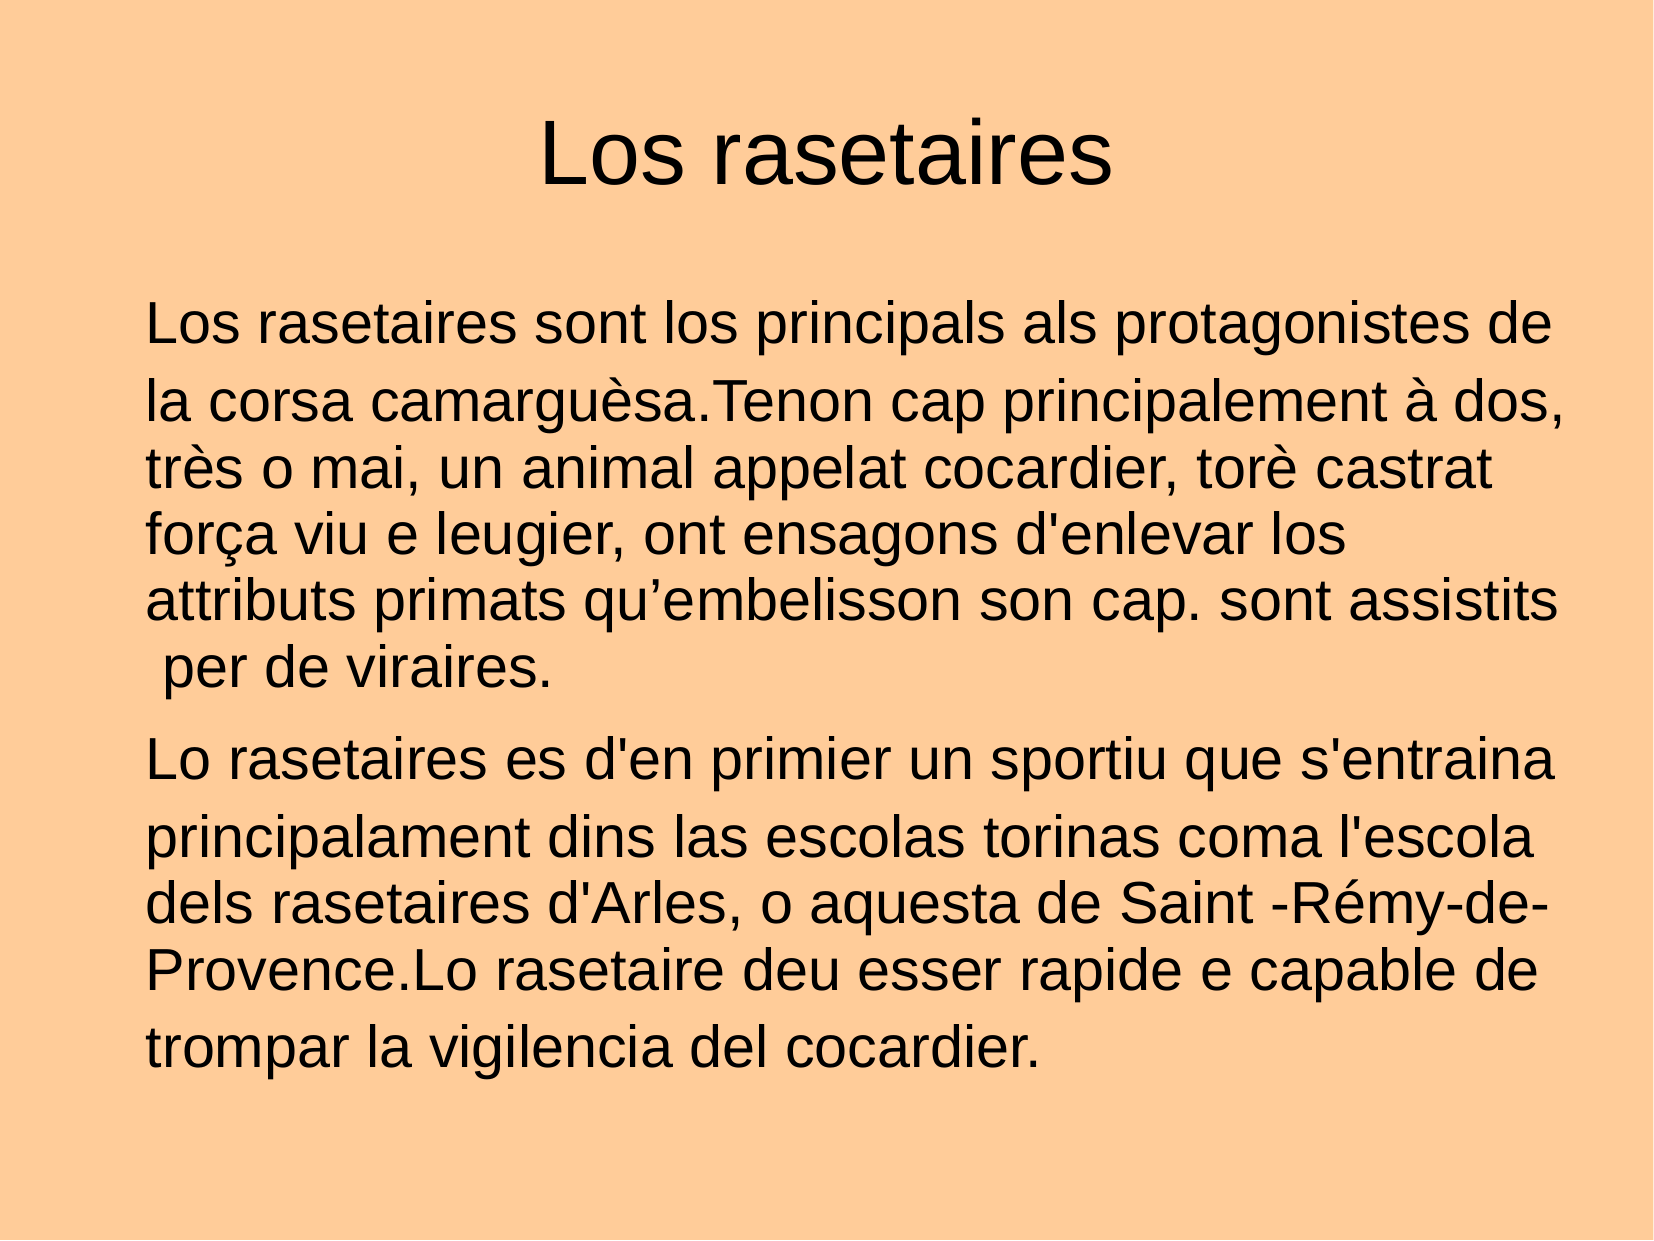

# Los rasetaires
﻿Los rasetaires sont los principals als protagonistes de la corsa camarguèsa.Tenon cap principalement à dos, très o mai, un animal appelat cocardier, torè castrat força viu e leugier, ont ensagons d'enlevar los attributs primats qu’embelisson son cap. sont assistits per de viraires.
﻿Lo rasetaires es d'en primier un sportiu que s'entraina principalament dins las escolas torinas coma l'escola dels rasetaires d'Arles, o aquesta de Saint -Rémy-de-Provence.﻿Lo rasetaire deu esser rapide e capable de trompar la vigilencia del cocardier.